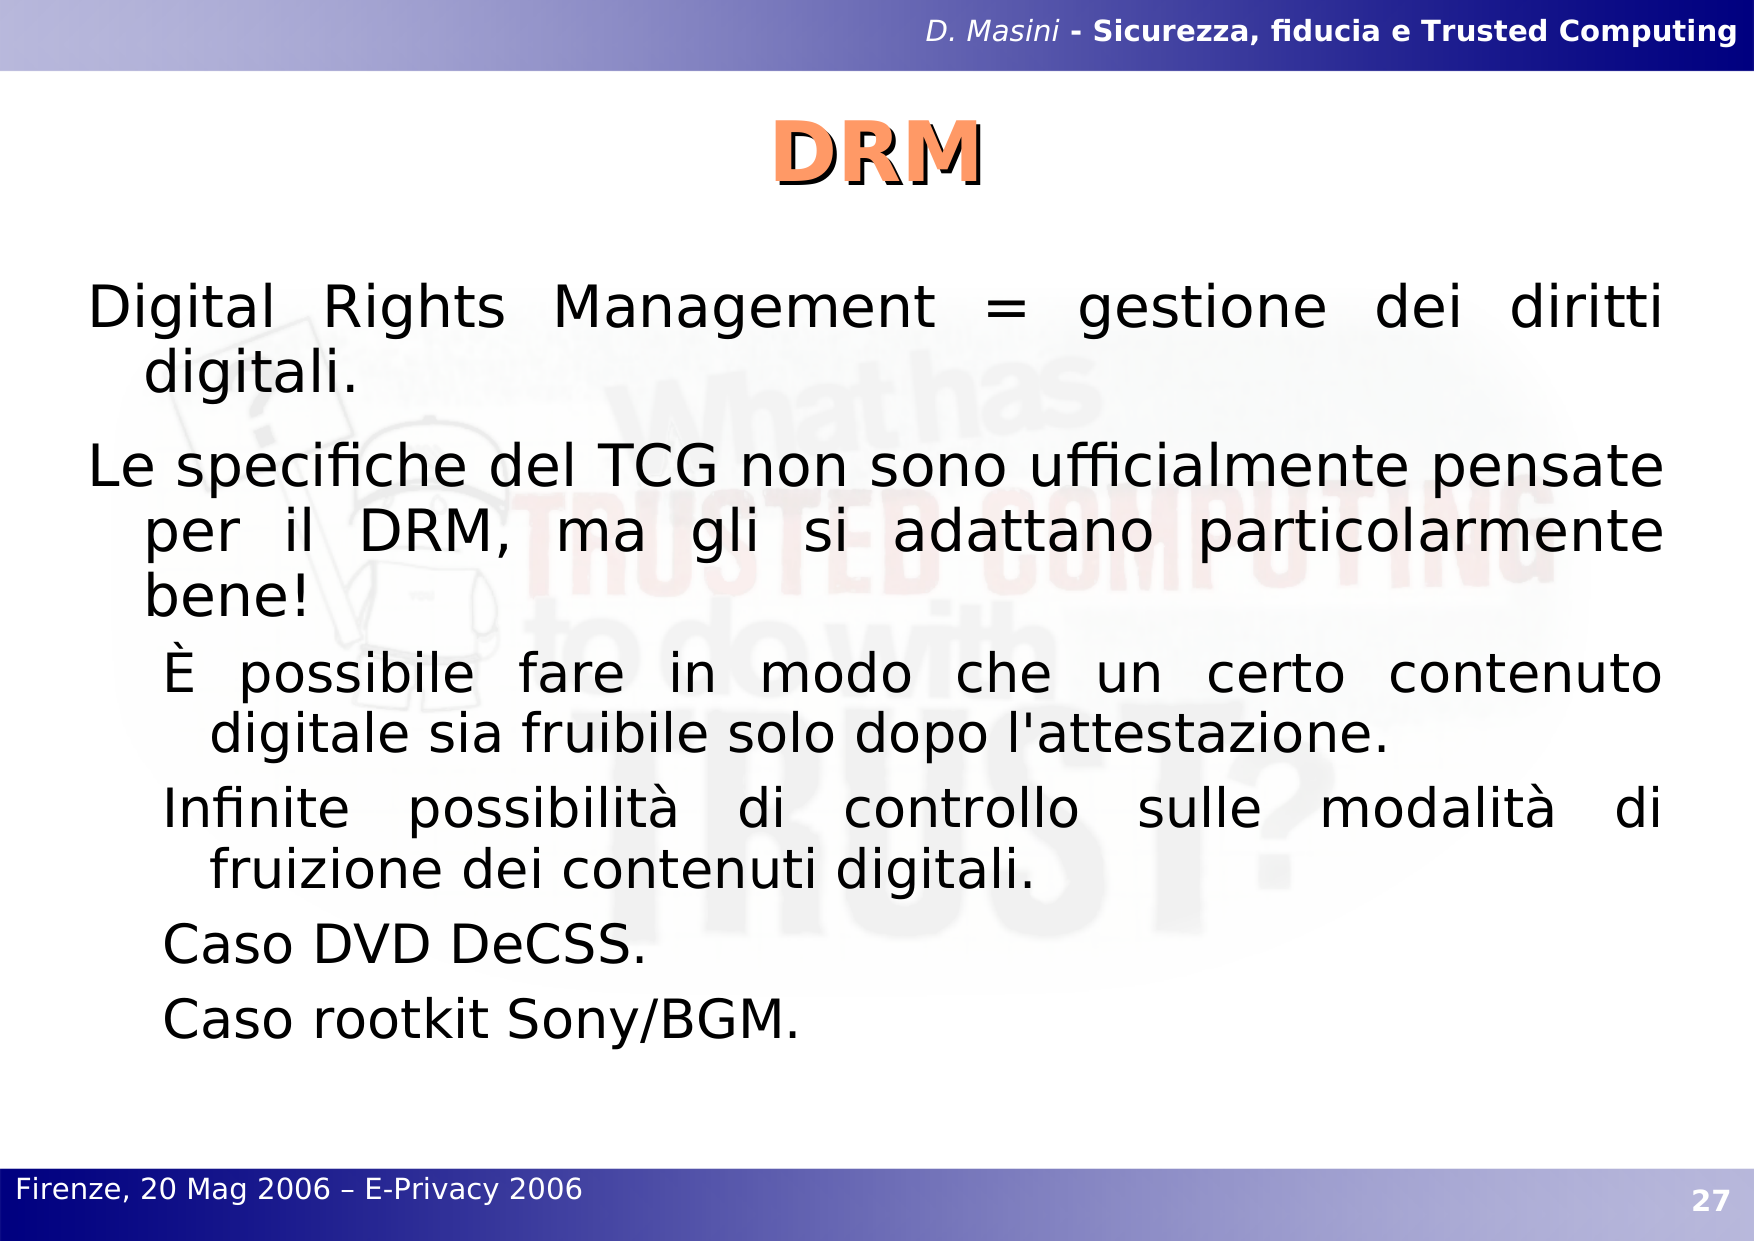

D. Masini - Sicurezza, fiducia e Trusted Computing
# DRM
Digital Rights Management = gestione dei diritti digitali.
Le specifiche del TCG non sono ufficialmente pensate per il DRM, ma gli si adattano particolarmente bene!
È possibile fare in modo che un certo contenuto digitale sia fruibile solo dopo l'attestazione.
Infinite possibilità di controllo sulle modalità di fruizione dei contenuti digitali.
Caso DVD DeCSS.
Caso rootkit Sony/BGM.
Firenze, 20 Mag 2006 – E-Privacy 2006